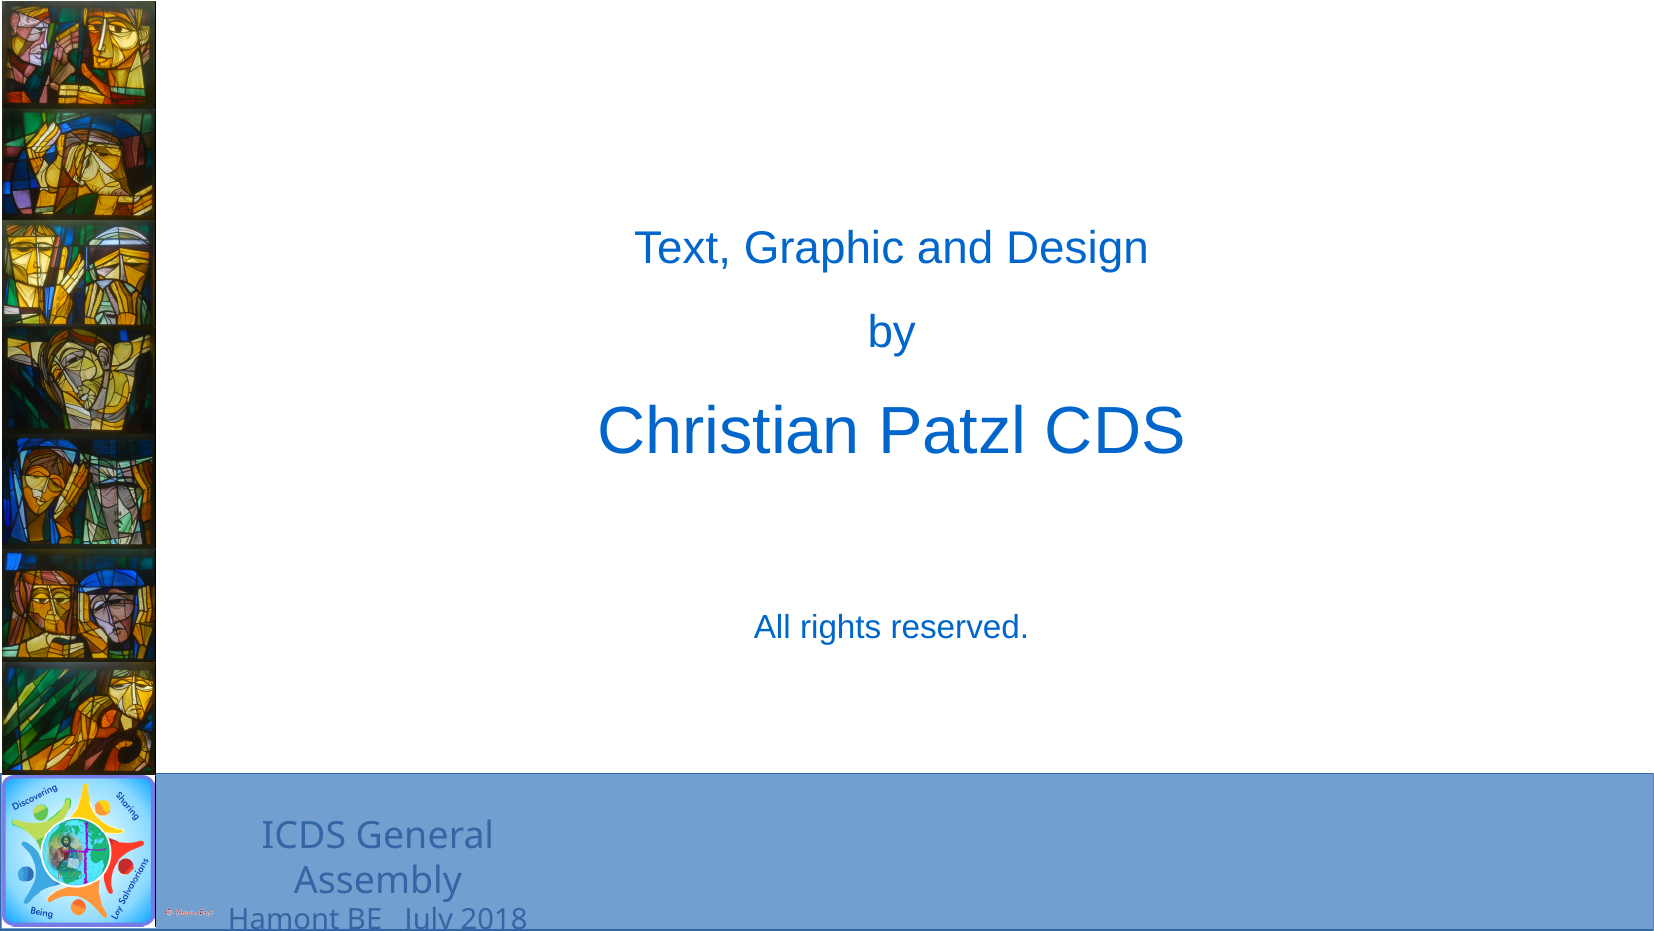

# Text, Graphic and Design
by
Christian Patzl CDS
All rights reserved.